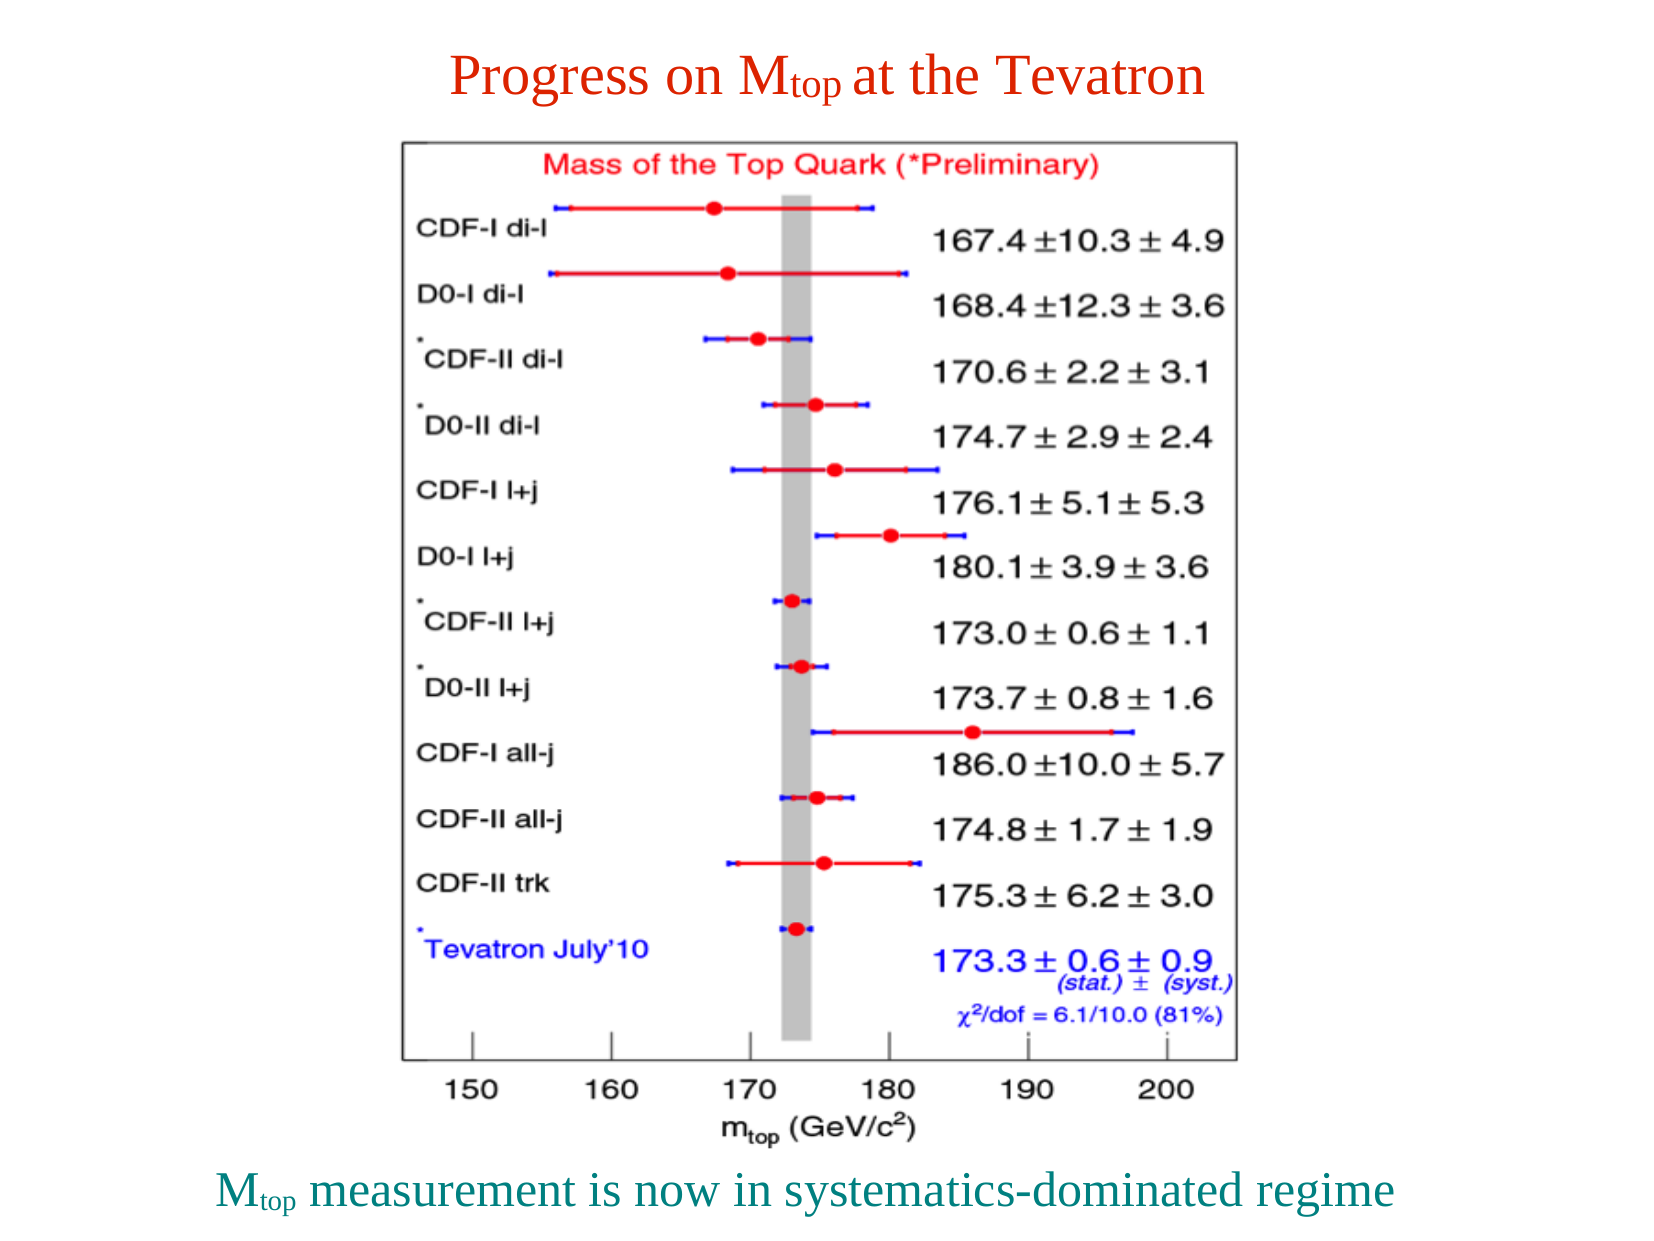

# Progress on Mtop at the Tevatron
Mtop measurement is now in systematics-dominated regime